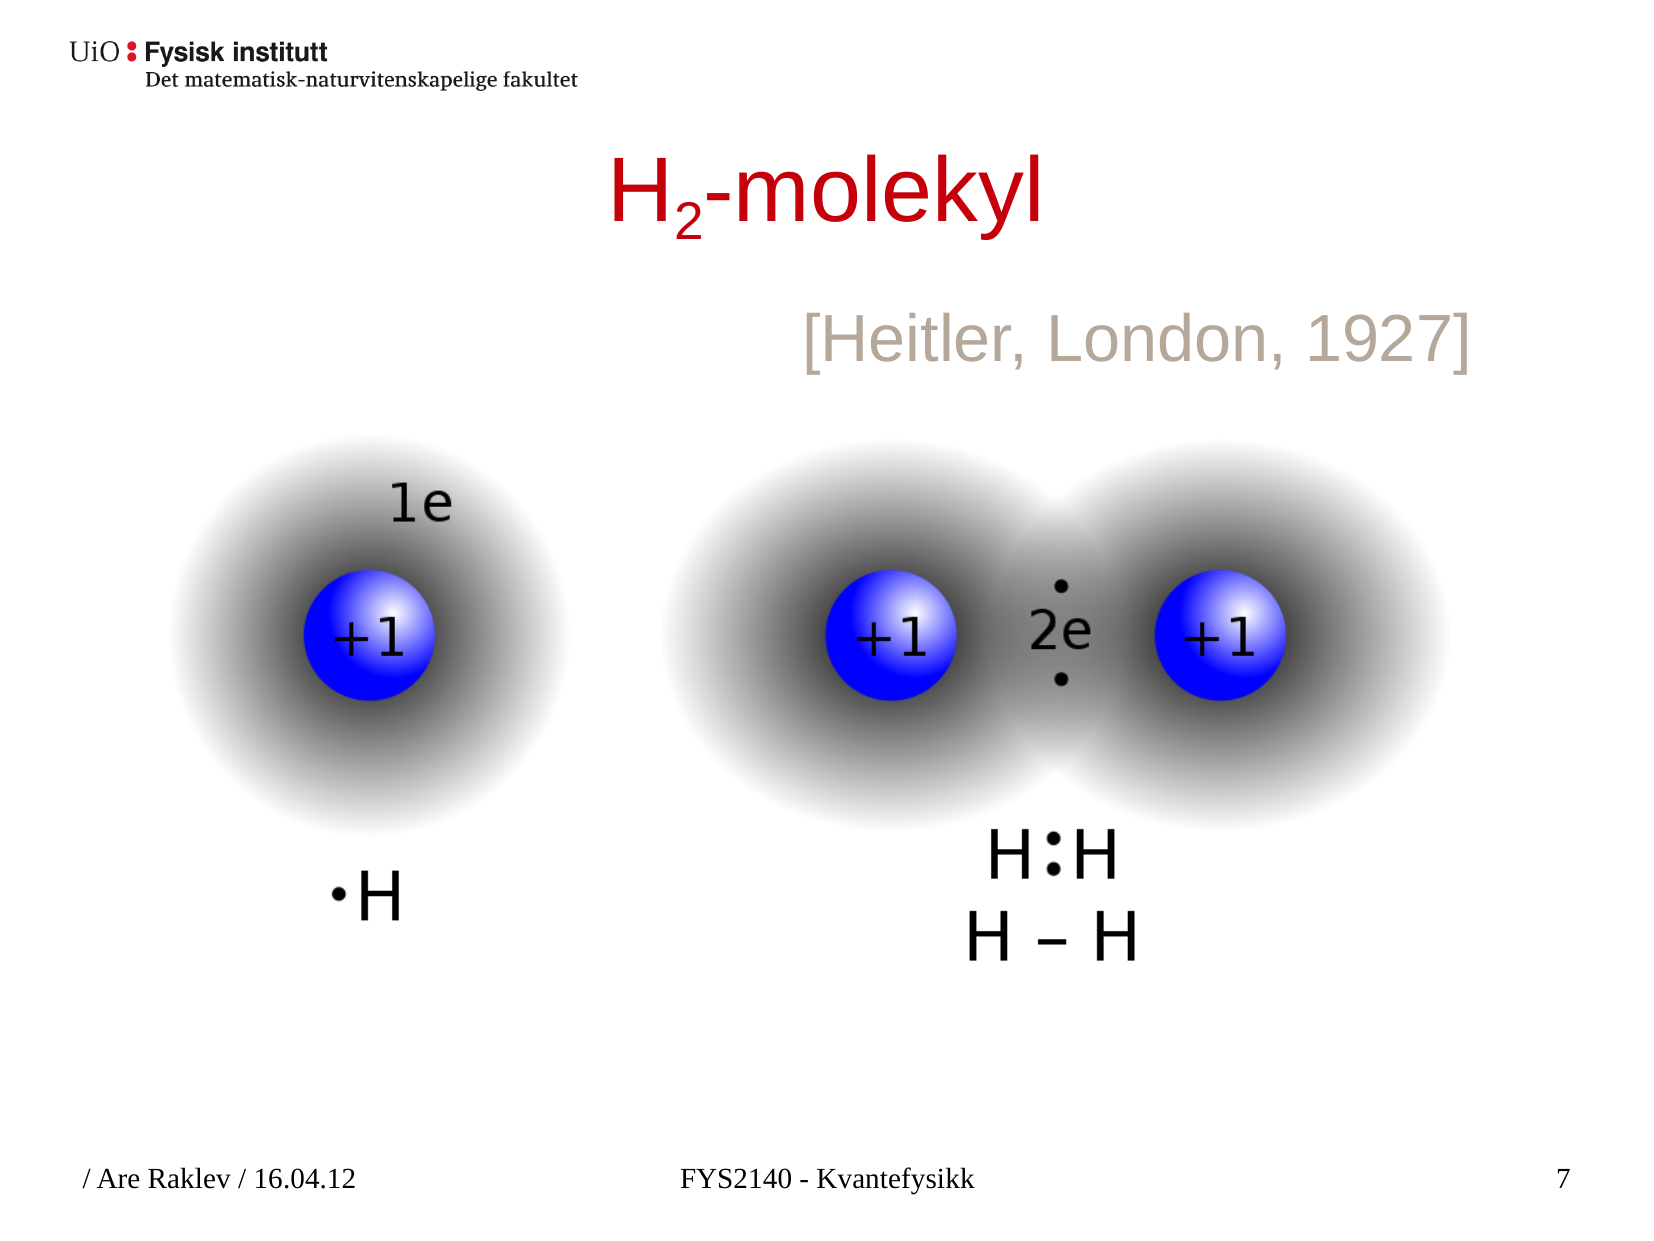

# H2-molekyl
[Heitler, London, 1927]
/ Are Raklev / 16.04.12
FYS2140 - Kvantefysikk
7